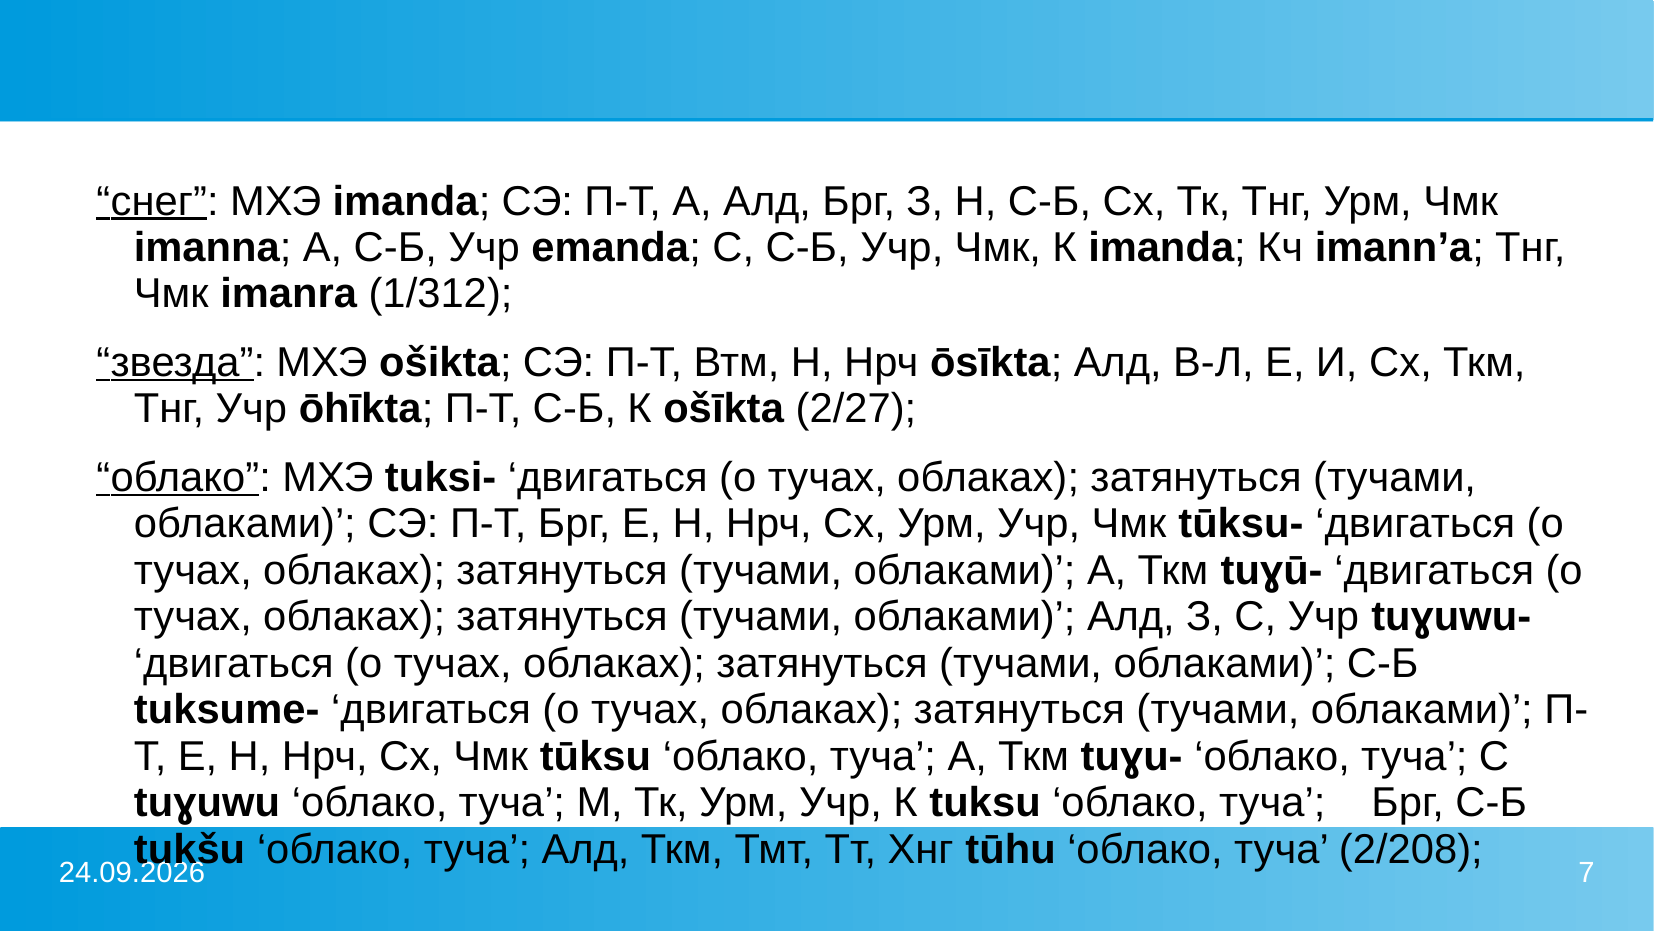

#
“снег”: МХЭ imanda; СЭ: П-Т, А, Алд, Брг, З, Н, С-Б, Сх, Тк, Тнг, Урм, Чмк imanna; А, С-Б, Учр emanda; С, С-Б, Учр, Чмк, К imanda; Кч imann’a; Тнг, Чмк imanra (1/312);
“звезда”: МХЭ ošikta; СЭ: П-Т, Втм, Н, Нрч ōsīkta; Алд, В-Л, Е, И, Сх, Ткм, Тнг, Учр ōhīkta; П-Т, С-Б, К ošīkta (2/27);
“облако”: МХЭ tuksi- ‘двигаться (о тучах, облаках); затянуться (тучами, облаками)’; СЭ: П-Т, Брг, Е, Н, Нрч, Сх, Урм, Учр, Чмк tūksu- ‘двигаться (о тучах, облаках); затянуться (тучами, облаками)’; А, Ткм tuɣū- ‘двигаться (о тучах, облаках); затянуться (тучами, облаками)’; Алд, З, С, Учр tuɣuwu- ‘двигаться (о тучах, облаках); затянуться (тучами, облаками)’; С-Б tuksume- ‘двигаться (о тучах, облаках); затянуться (тучами, облаками)’; П-Т, Е, Н, Нрч, Сх, Чмк tūksu ‘облако, туча’; А, Ткм tuɣu- ‘облако, туча’; С tuɣuwu ‘облако, туча’; М, Тк, Урм, Учр, К tuksu ‘облако, туча’; Брг, С-Б tukšu ‘облако, туча’; Алд, Ткм, Тмт, Тт, Хнг tūhu ‘облако, туча’ (2/208);
7